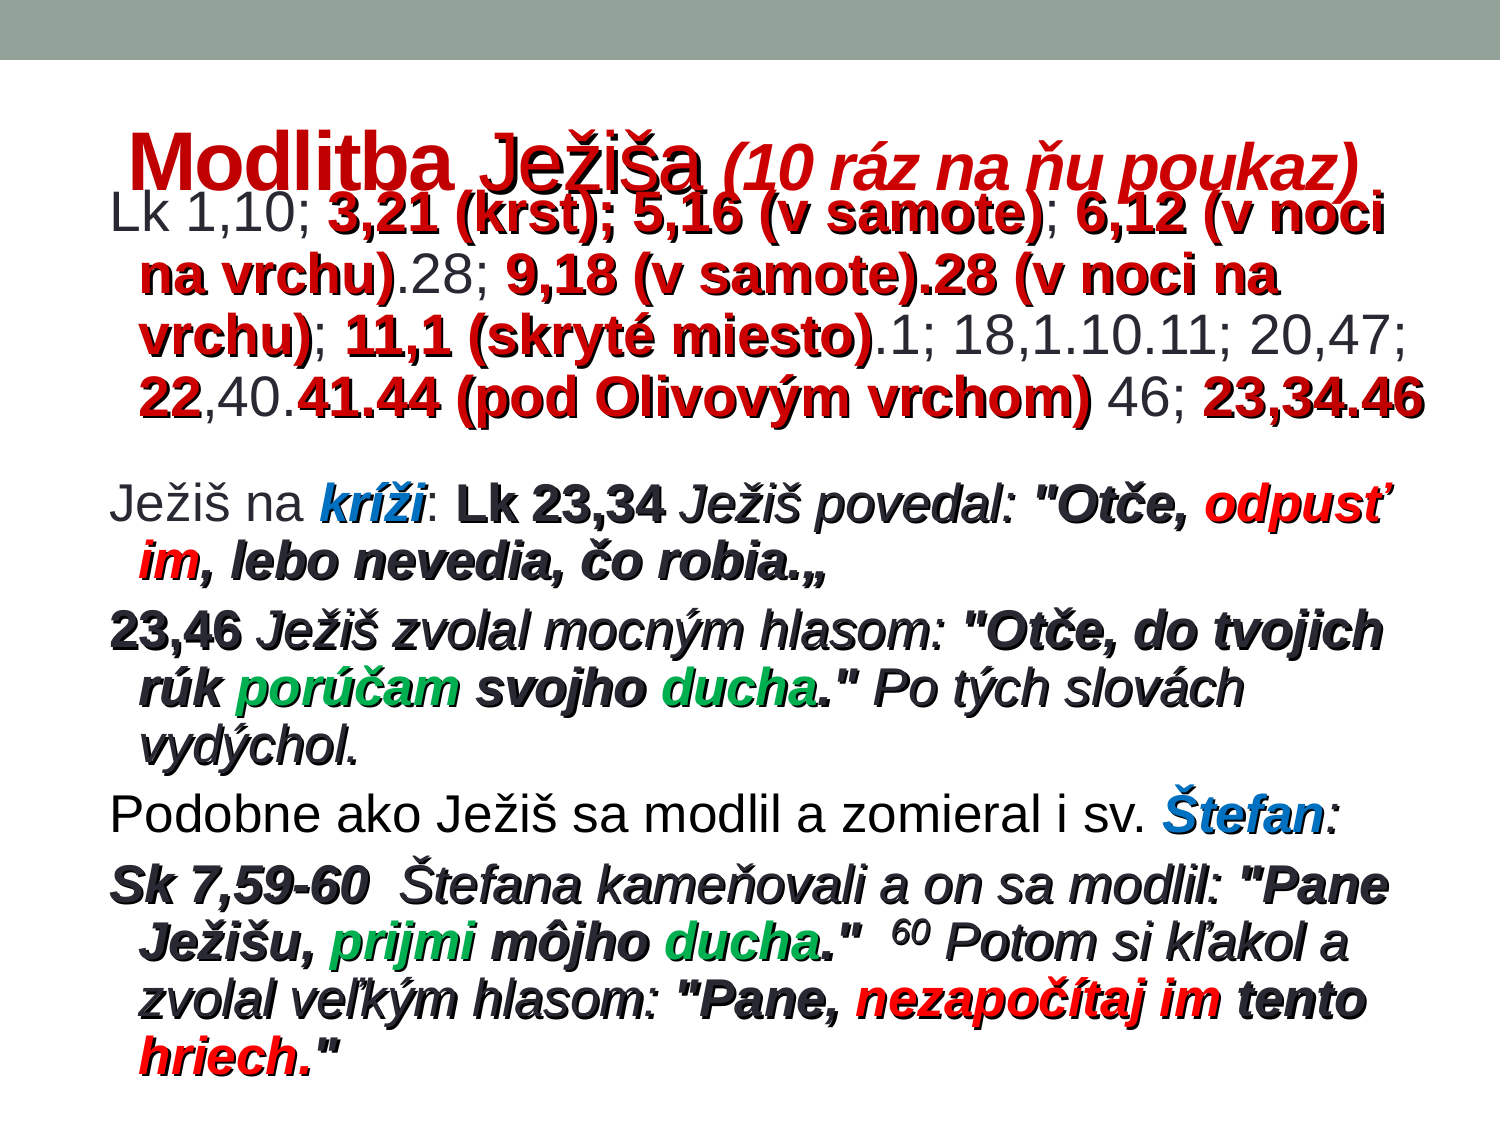

# Modlitba Ježiša (10 ráz na ňu poukaz)
Lk 1,10; 3,21 (krst); 5,16 (v samote); 6,12 (v noci na vrchu).28; 9,18 (v samote).28 (v noci na vrchu); 11,1 (skryté miesto).1; 18,1.10.11; 20,47; 22,40.41.44 (pod Olivovým vrchom) 46; 23,34.46
Ježiš na kríži: Lk 23,34 Ježiš povedal: "Otče, odpusť im, lebo nevedia, čo robia.„
23,46 Ježiš zvolal mocným hlasom: "Otče, do tvojich rúk porúčam svojho ducha." Po tých slovách vydýchol.
Podobne ako Ježiš sa modlil a zomieral i sv. Štefan:
Sk 7,59-60 Štefana kameňovali a on sa modlil: "Pane Ježišu, prijmi môjho ducha." 60 Potom si kľakol a zvolal veľkým hlasom: "Pane, nezapočítaj im tento hriech."